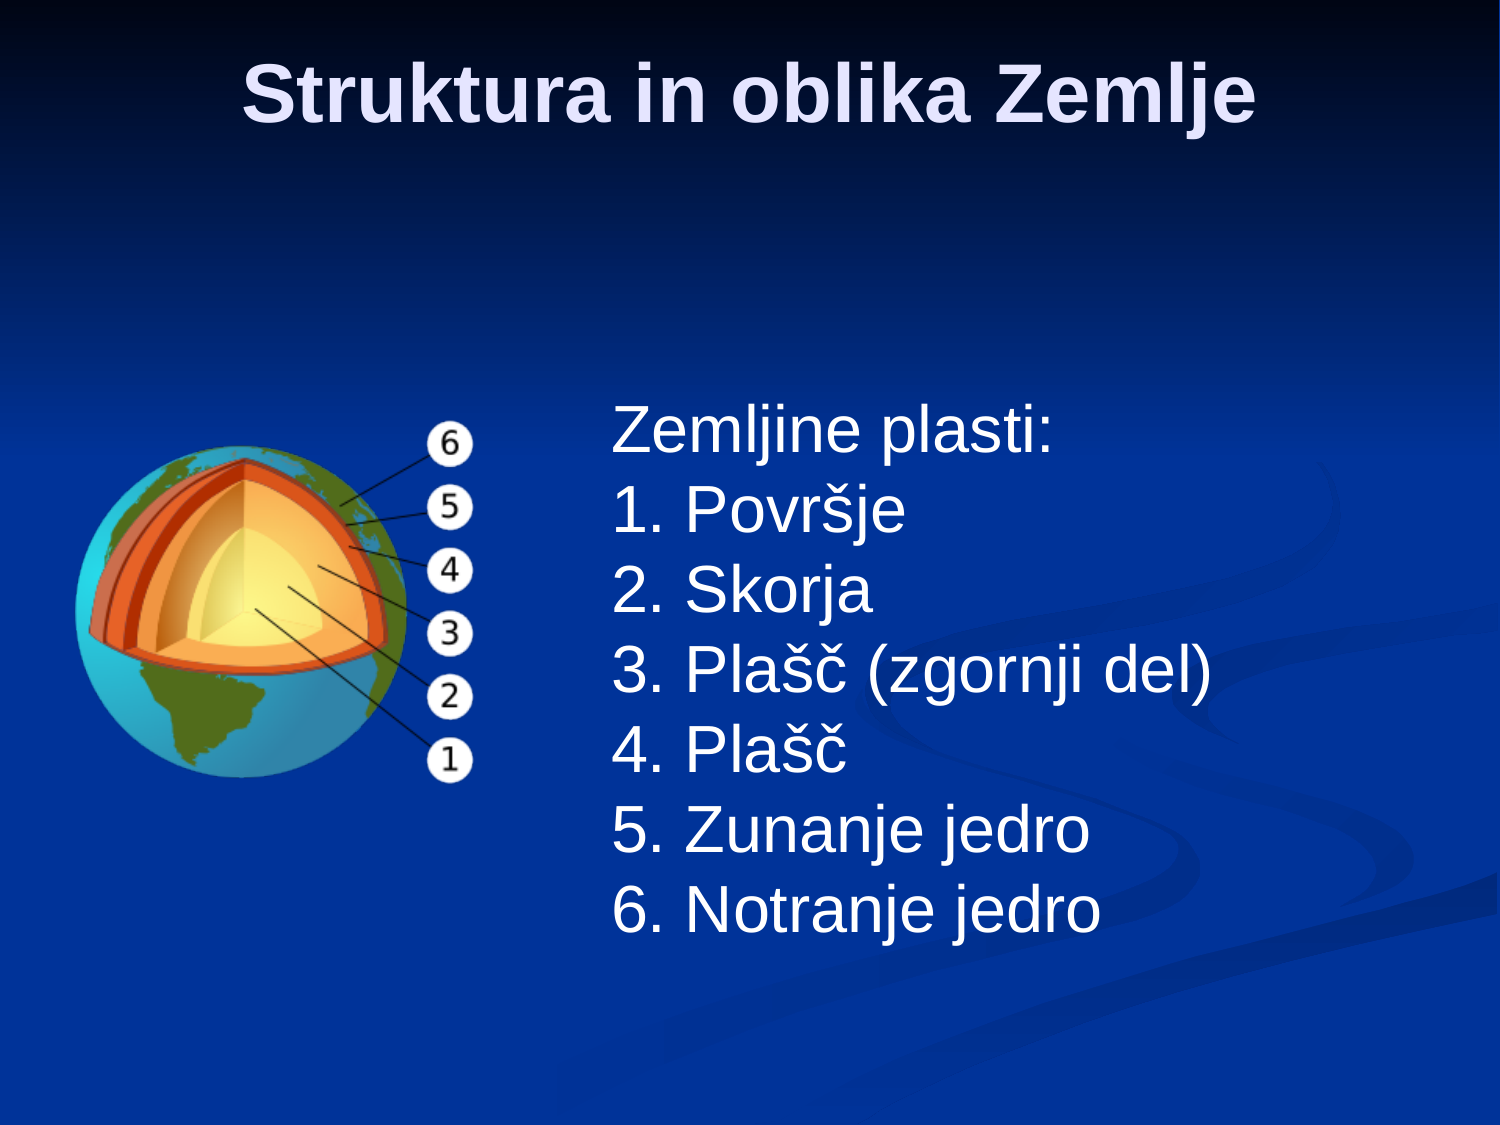

# Struktura in oblika Zemlje
Zemljine plasti:
1. Površje
2. Skorja
3. Plašč (zgornji del)
4. Plašč
5. Zunanje jedro
6. Notranje jedro